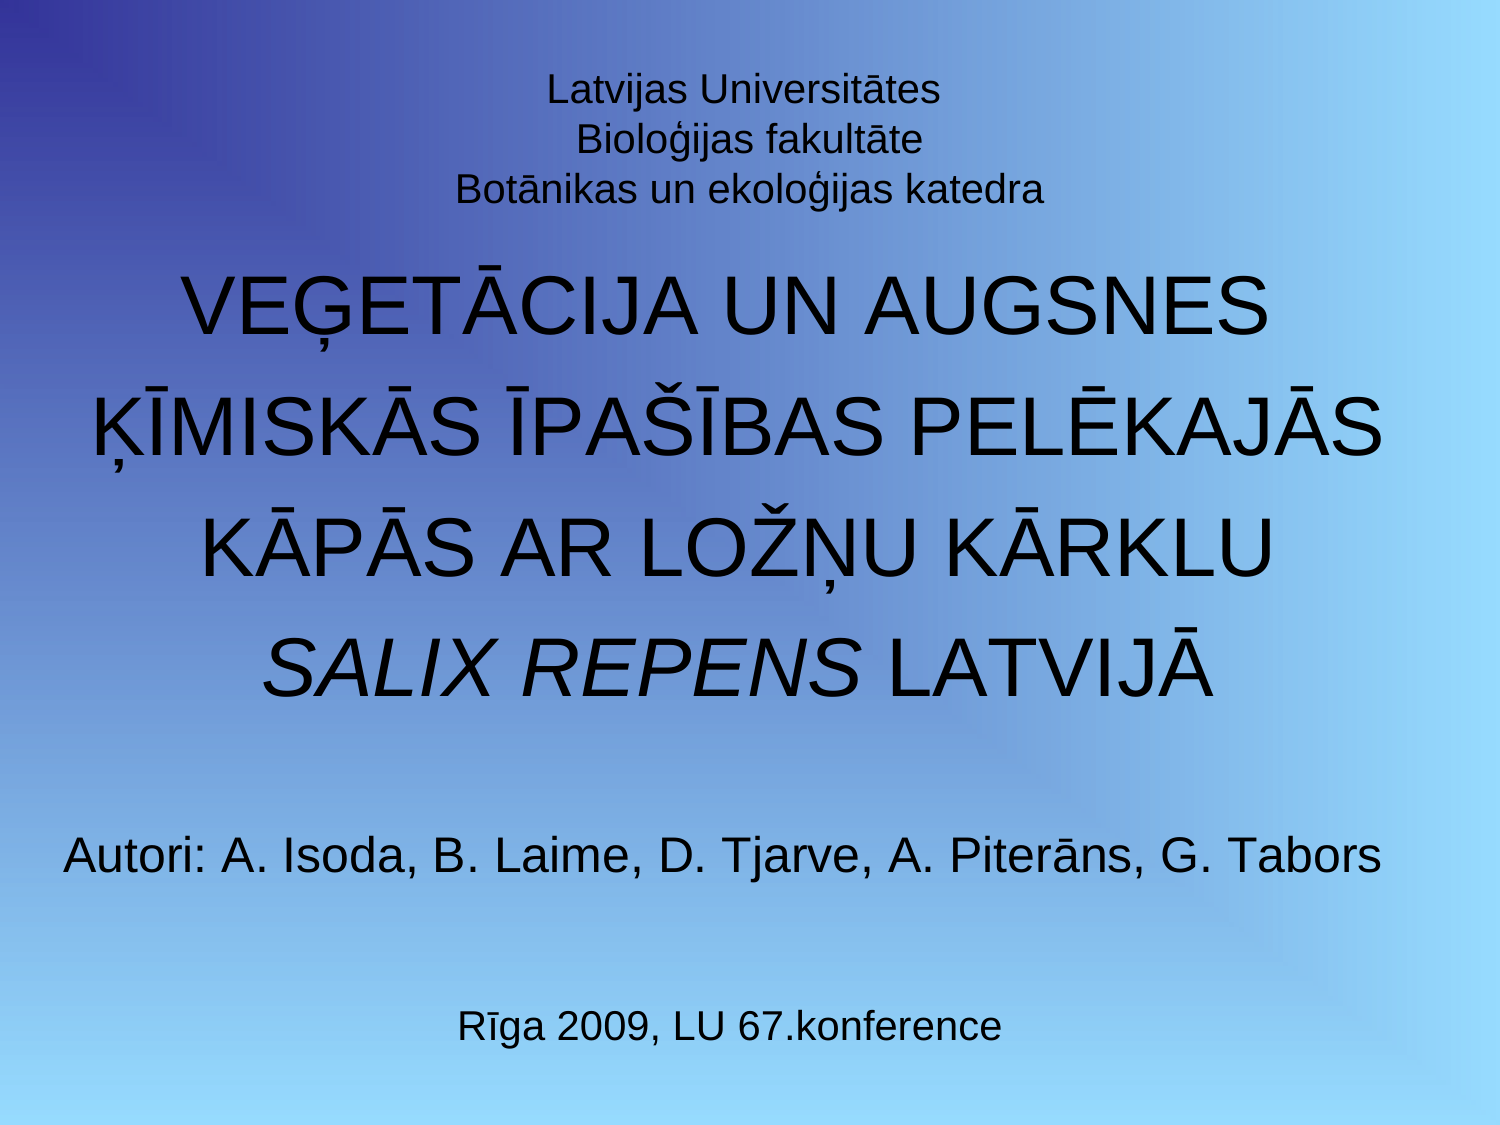

# Latvijas Universitātes Bioloģijas fakultāte Botānikas un ekoloģijas katedra
VEĢETĀCIJA UN AUGSNES
ĶĪMISKĀS ĪPAŠĪBAS PELĒKAJĀS
 KĀPĀS AR LOŽŅU KĀRKLU
SALIX REPENS LATVIJĀ
Autori: A. Isoda, B. Laime, D. Tjarve, A. Piterāns, G. Tabors
Rīga 2009, LU 67.konference